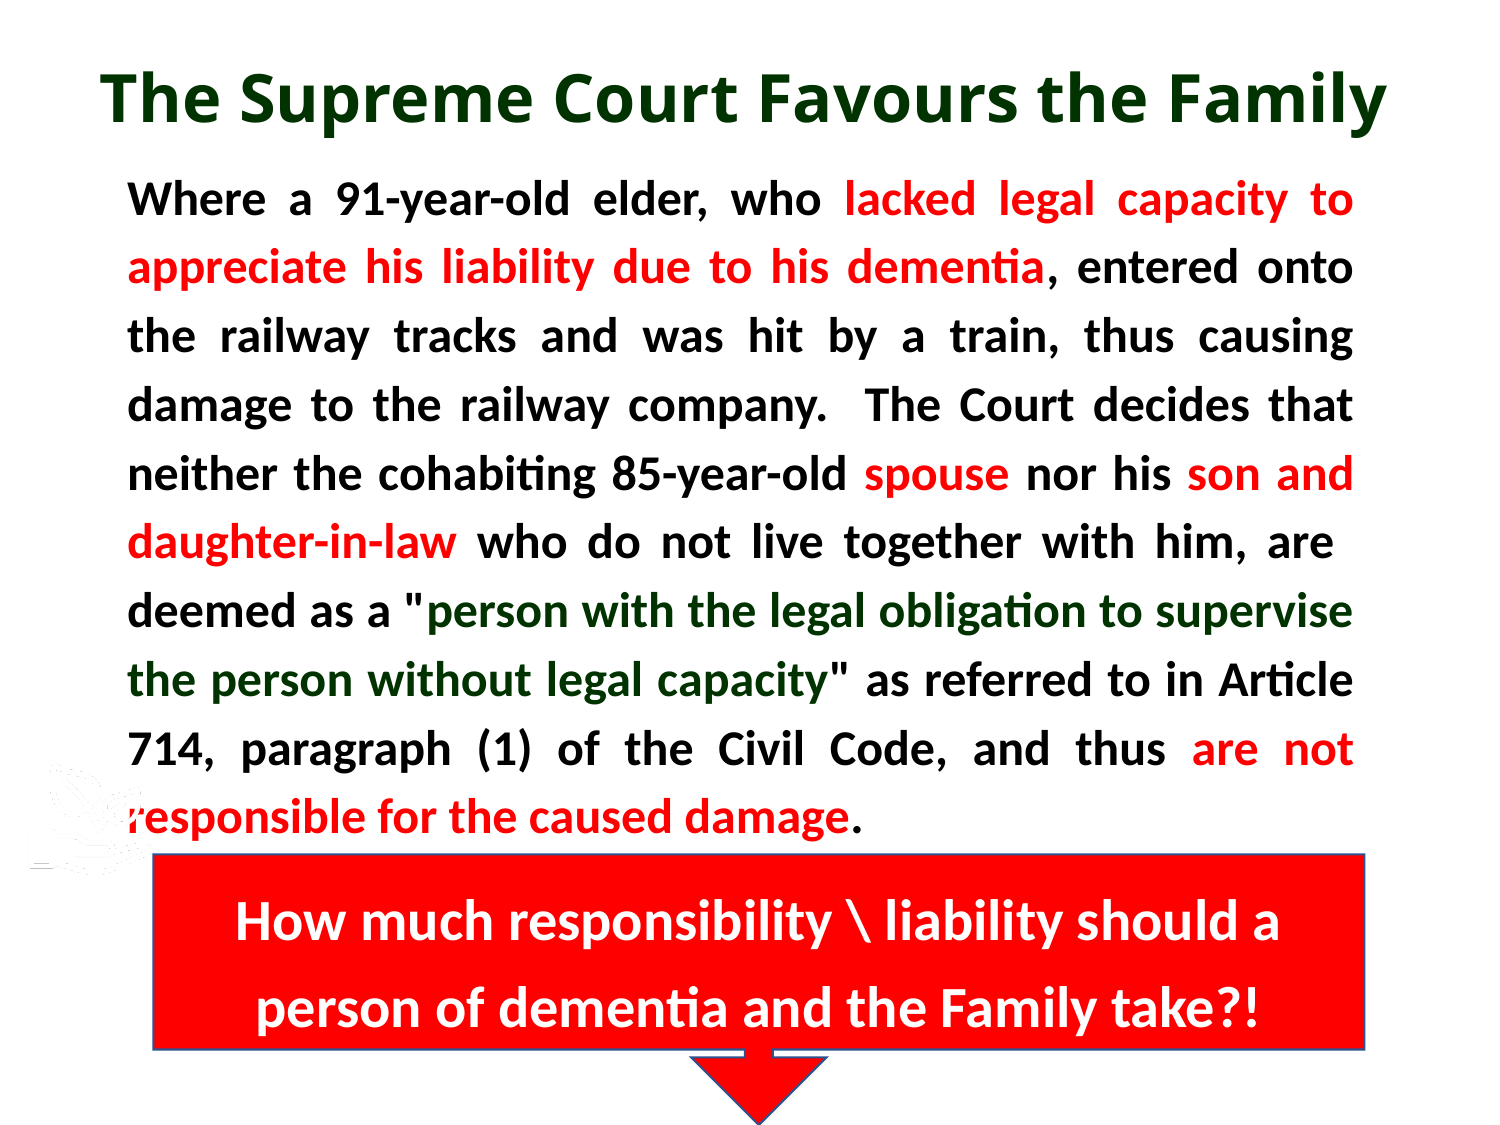

# The Supreme Court Favours the Family
Where a 91-year-old elder, who lacked legal capacity to appreciate his liability due to his dementia, entered onto the railway tracks and was hit by a train, thus causing damage to the railway company. The Court decides that neither the cohabiting 85-year-old spouse nor his son and daughter-in-law who do not live together with him, are deemed as a "person with the legal obligation to supervise the person without legal capacity" as referred to in Article 714, paragraph (1) of the Civil Code, and thus are not responsible for the caused damage.
How much responsibility \ liability should a person of dementia and the Family take?!